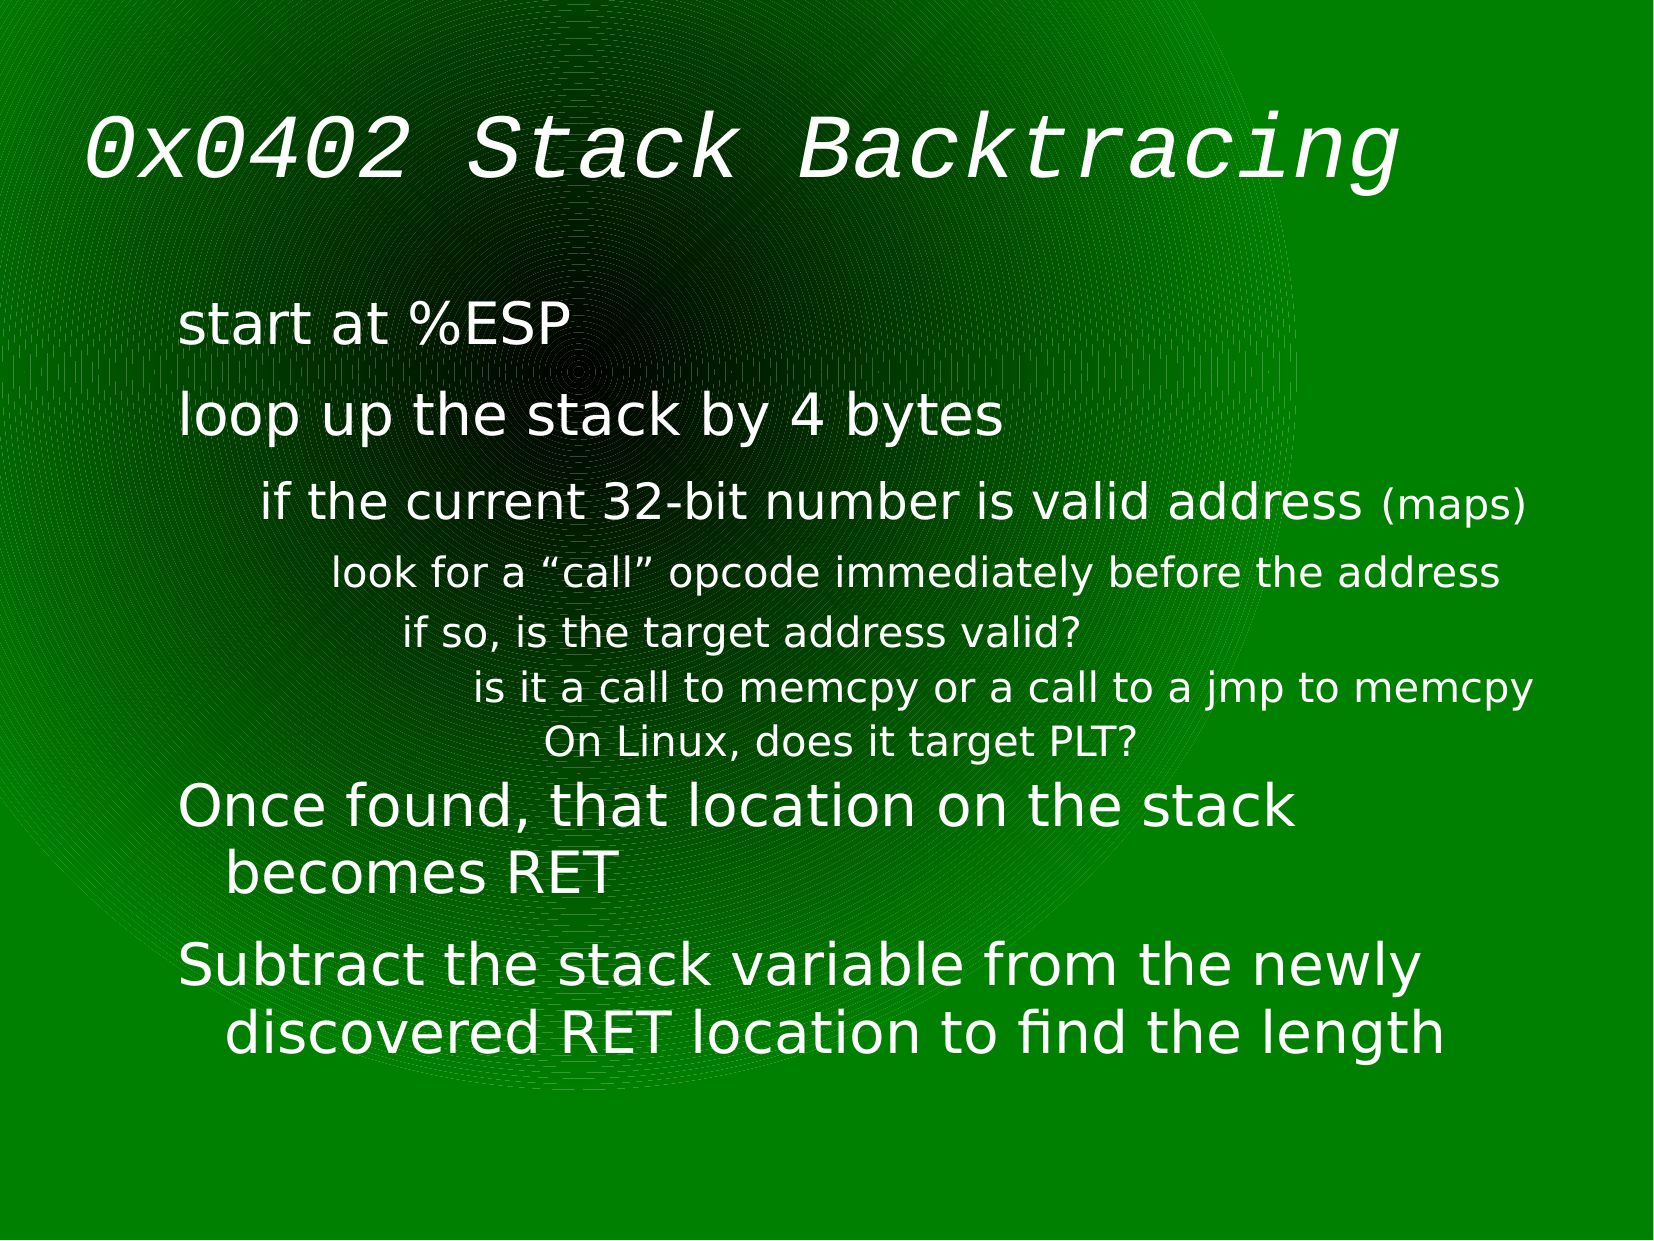

# 0x0402 Stack Backtracing
start at %ESP
loop up the stack by 4 bytes
if the current 32-bit number is valid address (maps)
look for a “call” opcode immediately before the address
if so, is the target address valid?
is it a call to memcpy or a call to a jmp to memcpy
On Linux, does it target PLT?
Once found, that location on the stack becomes RET
Subtract the stack variable from the newly discovered RET location to find the length